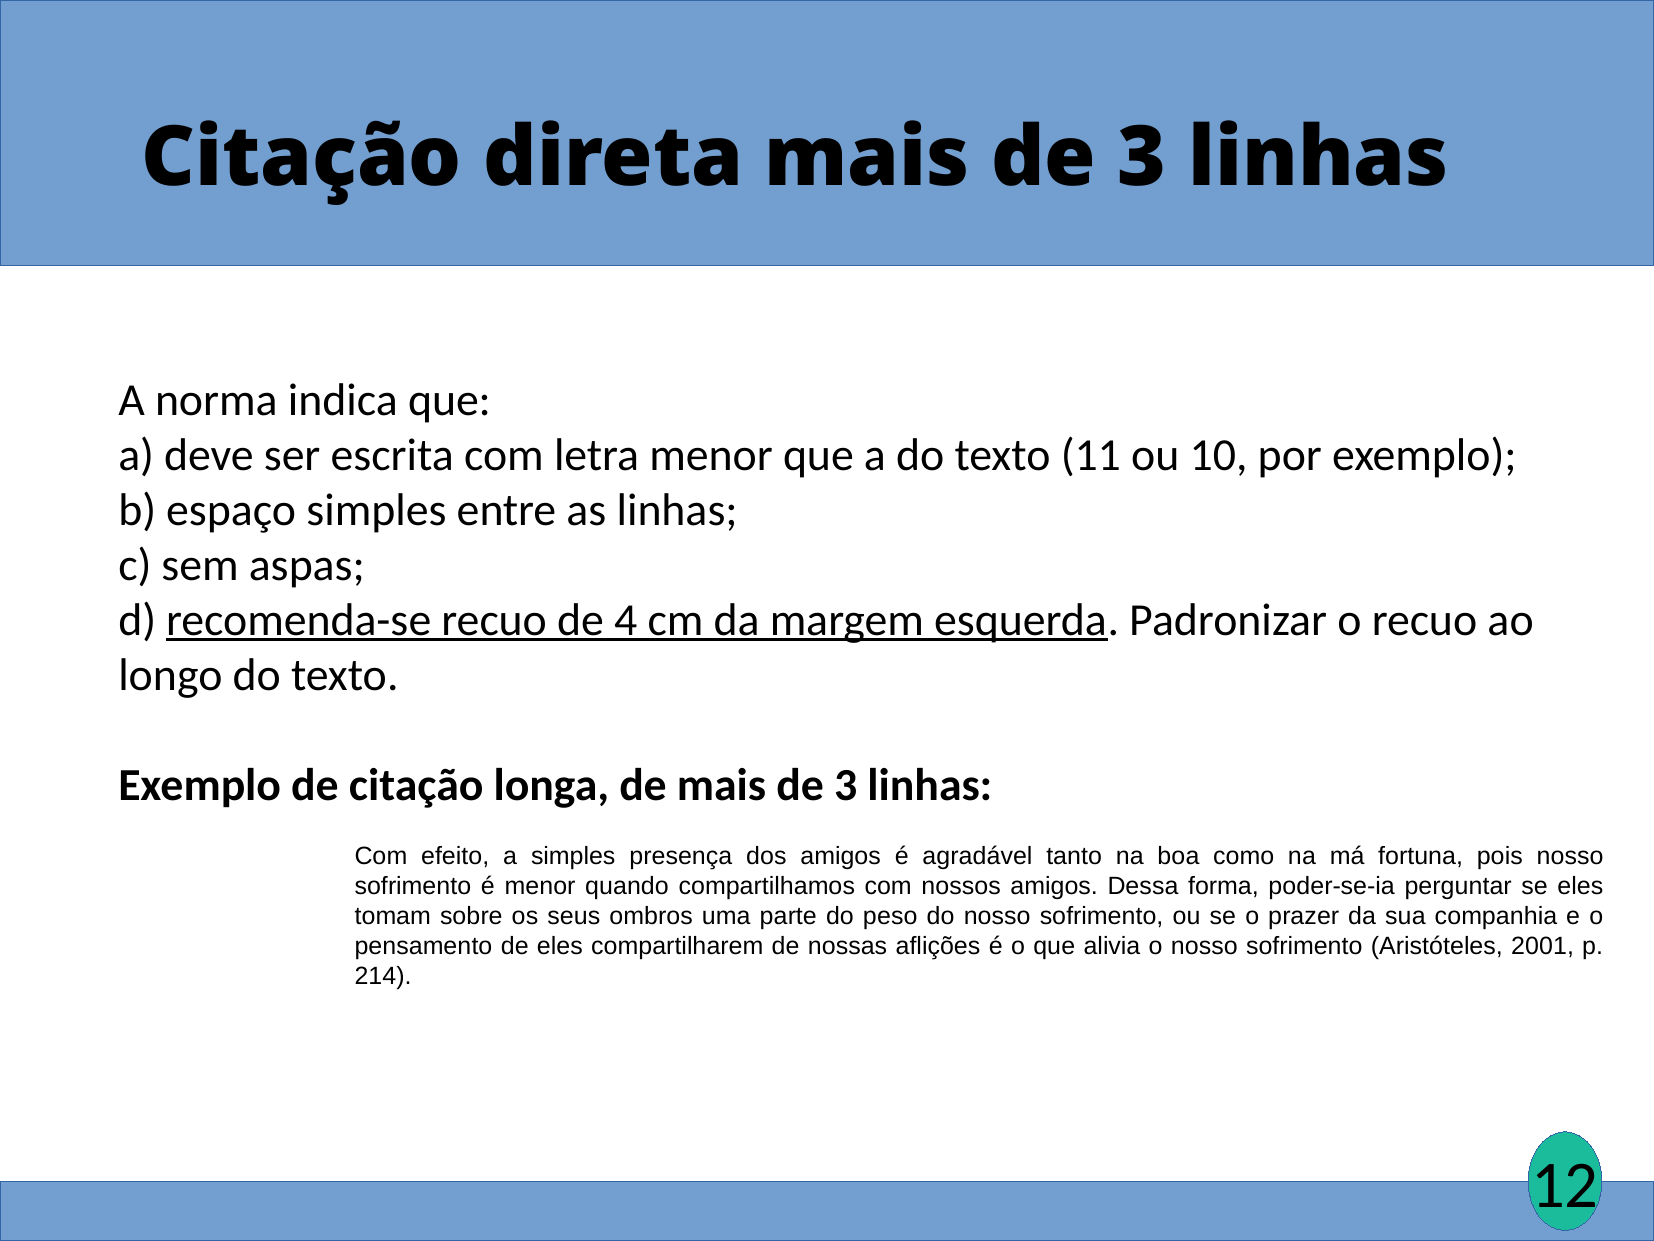

# Citação direta mais de 3 linhas
A norma indica que:
 deve ser escrita com letra menor que a do texto (11 ou 10, por exemplo);
 espaço simples entre as linhas;
 sem aspas;
 recomenda-se recuo de 4 cm da margem esquerda. Padronizar o recuo ao longo do texto.
Exemplo de citação longa, de mais de 3 linhas:
Com efeito, a simples presença dos amigos é agradável tanto na boa como na má fortuna, pois nosso sofrimento é menor quando compartilhamos com nossos amigos. Dessa forma, poder-se-ia perguntar se eles tomam sobre os seus ombros uma parte do peso do nosso sofrimento, ou se o prazer da sua companhia e o pensamento de eles compartilharem de nossas aflições é o que alivia o nosso sofrimento (Aristóteles, 2001, p. 214).